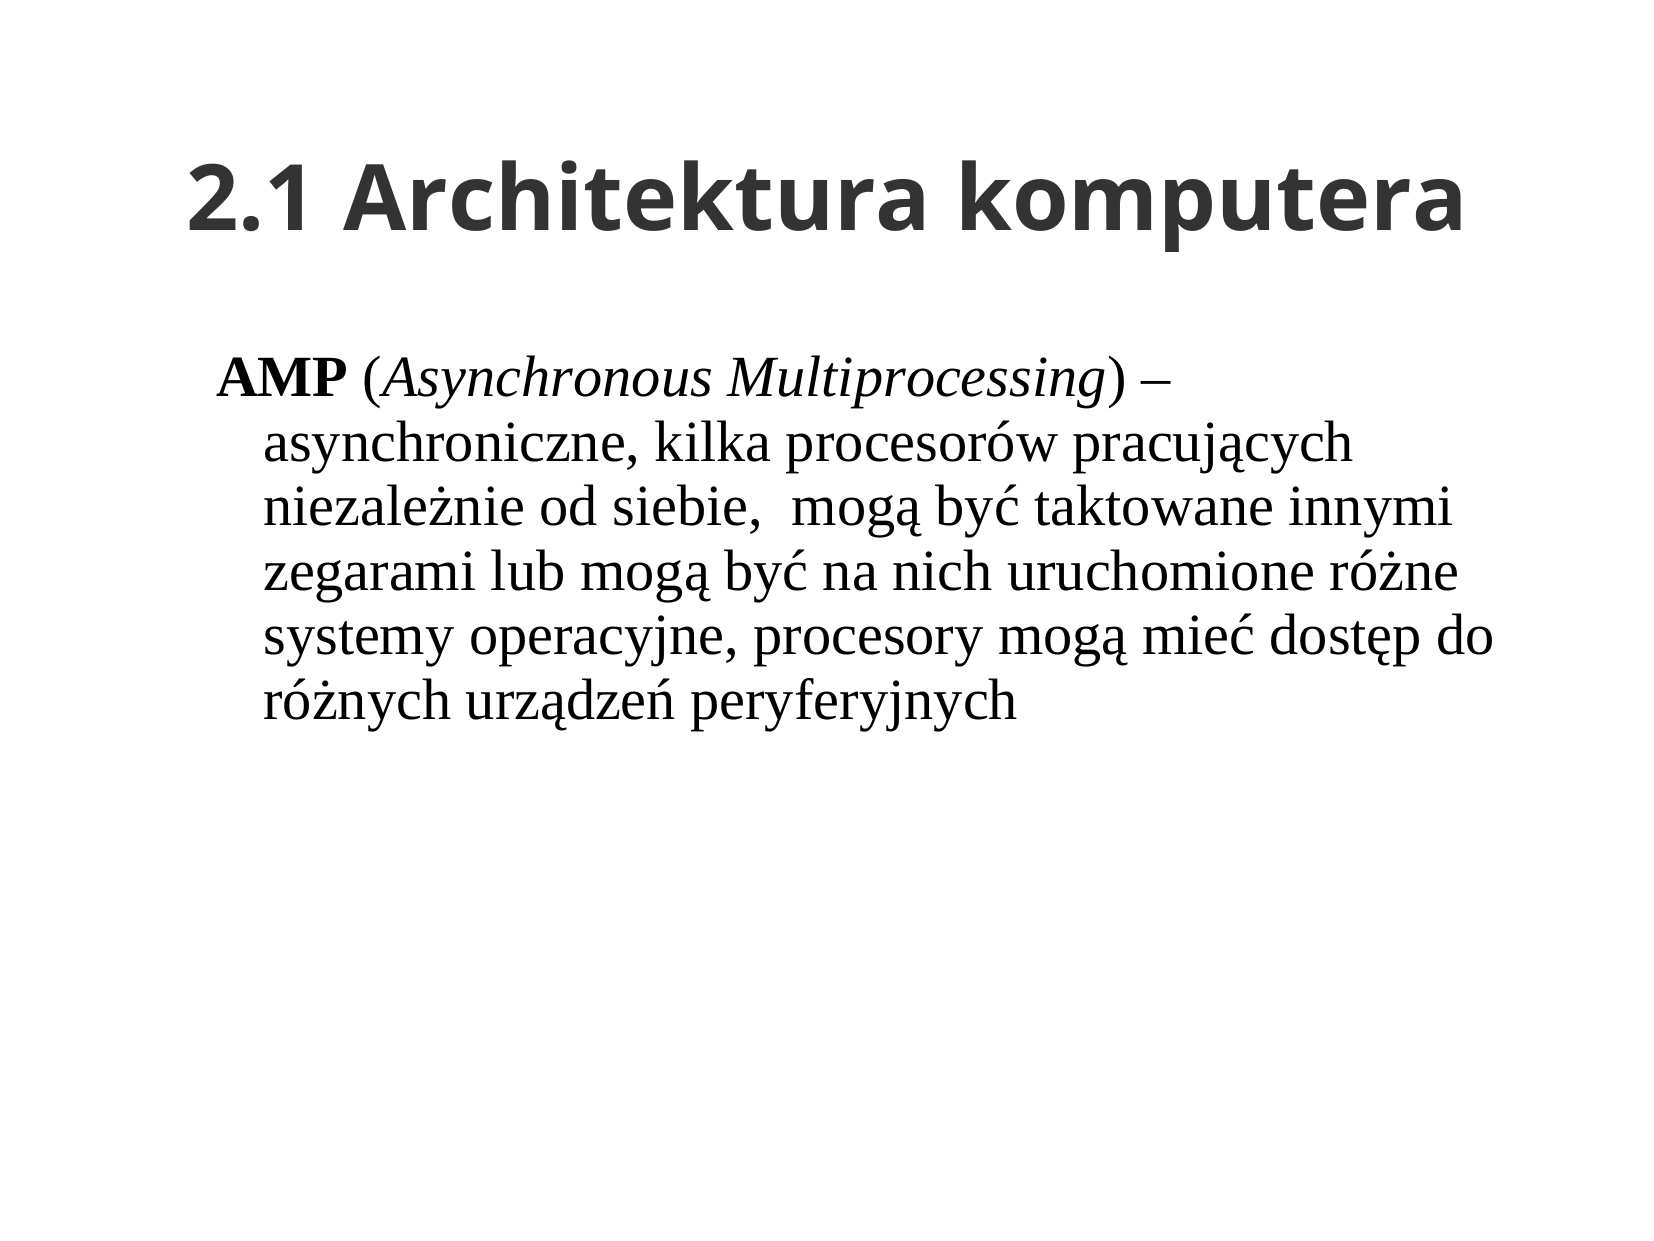

# 2.1 Architektura komputera
AMP (Asynchronous Multiprocessing) – asynchroniczne, kilka procesorów pracujących niezależnie od siebie, mogą być taktowane innymi zegarami lub mogą być na nich uruchomione różne systemy operacyjne, procesory mogą mieć dostęp do różnych urządzeń peryferyjnych